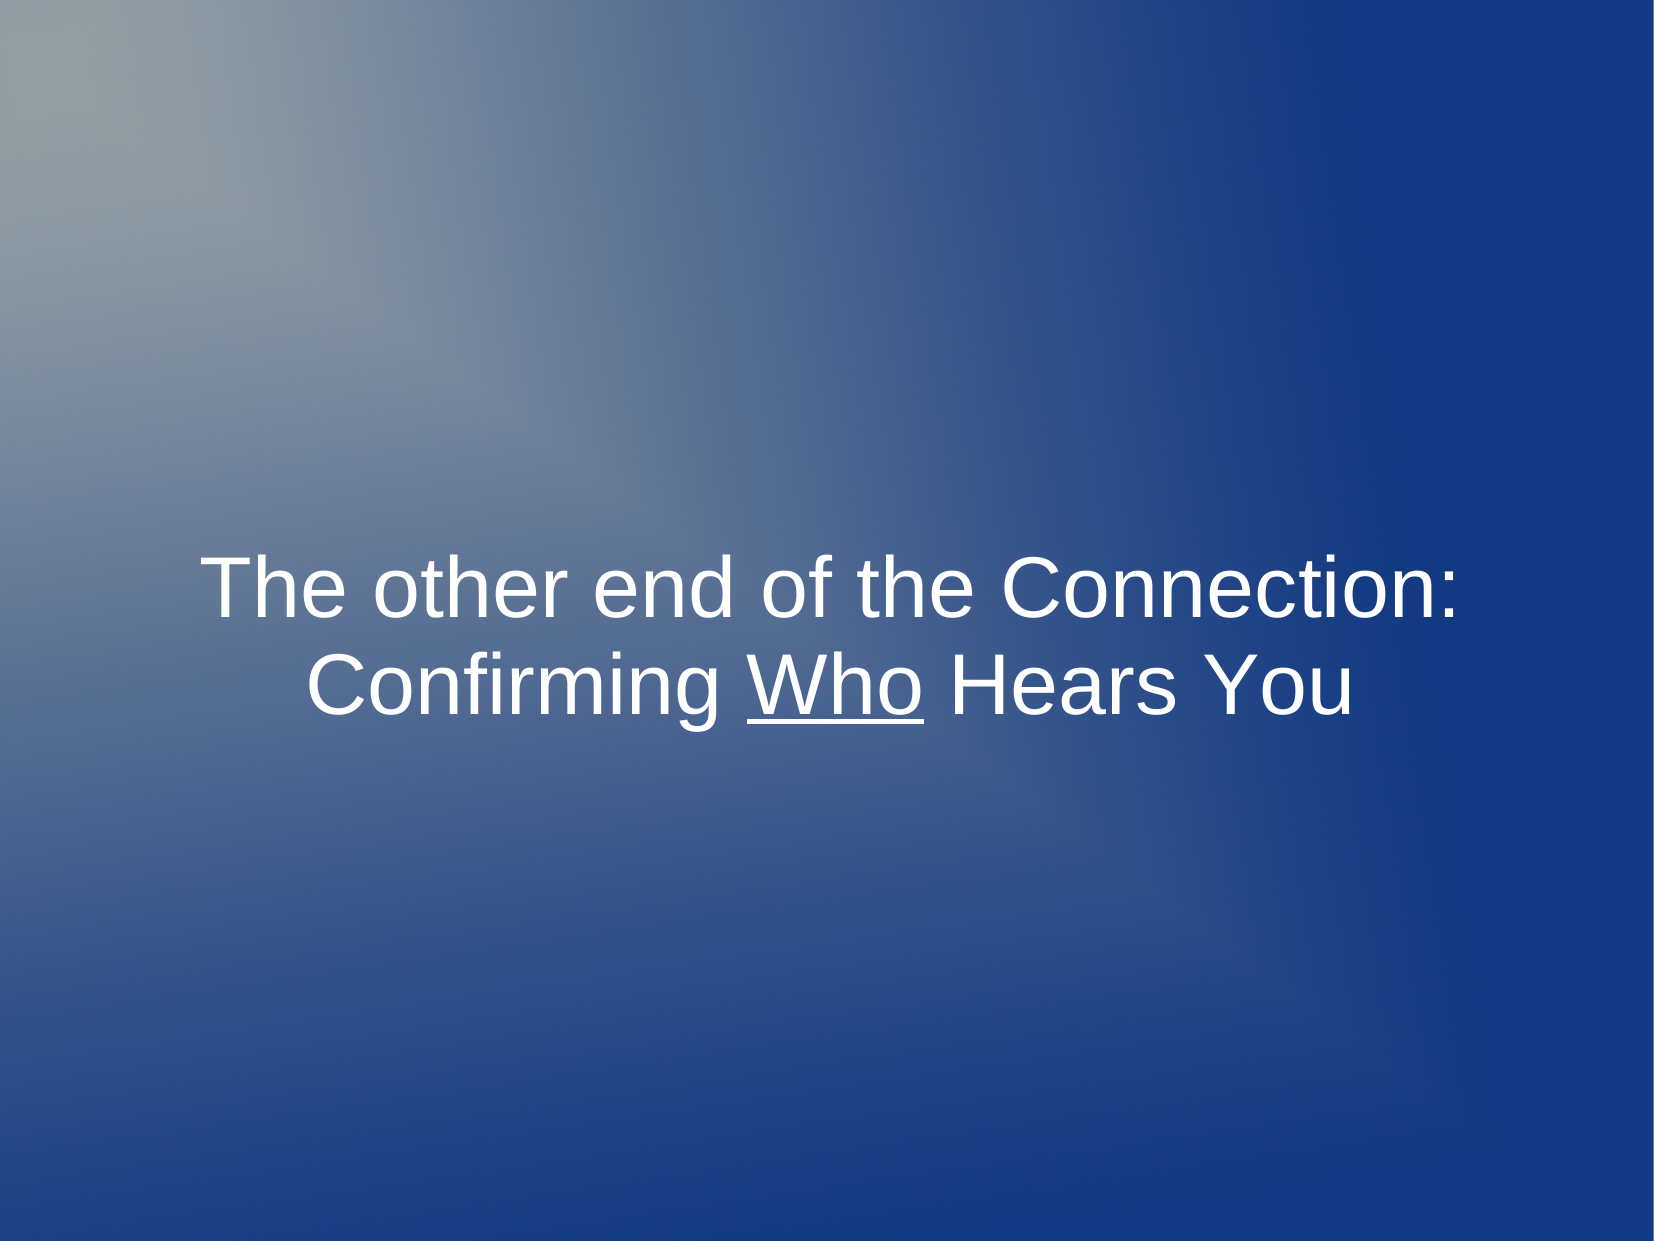

# The other end of the Connection: Confirming Who Hears You